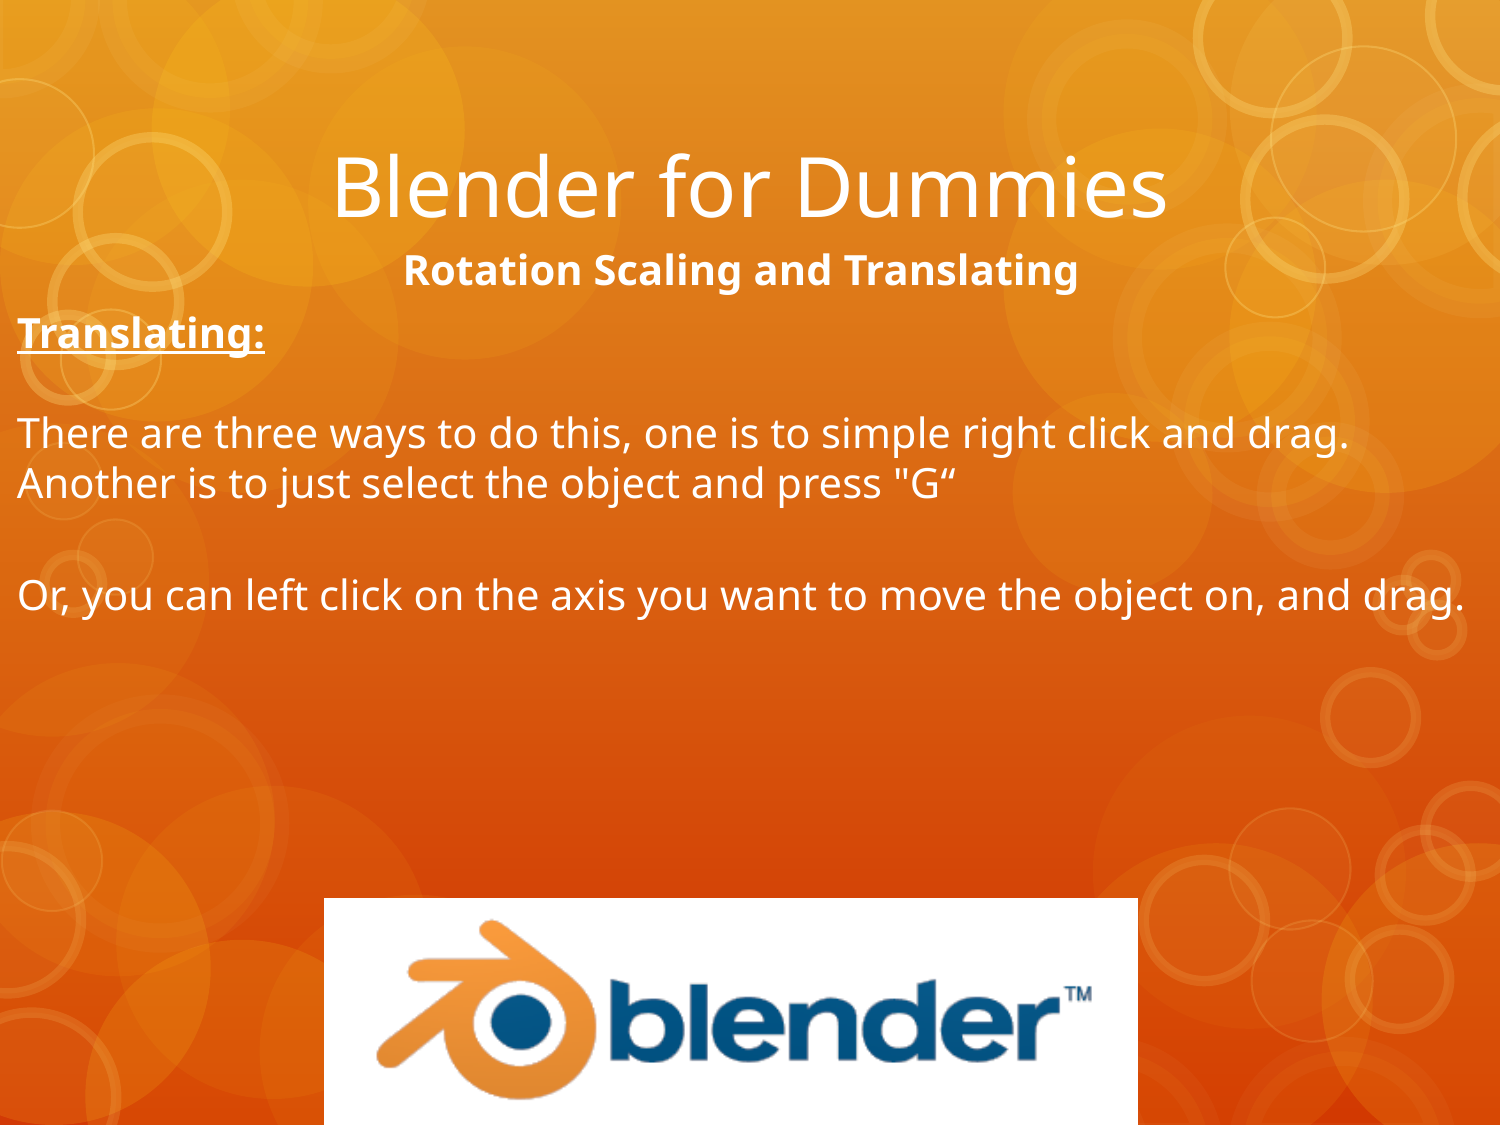

# Blender for Dummies
Rotation Scaling and Translating
Translating:
There are three ways to do this, one is to simple right click and drag. Another is to just select the object and press "G“
Or, you can left click on the axis you want to move the object on, and drag.